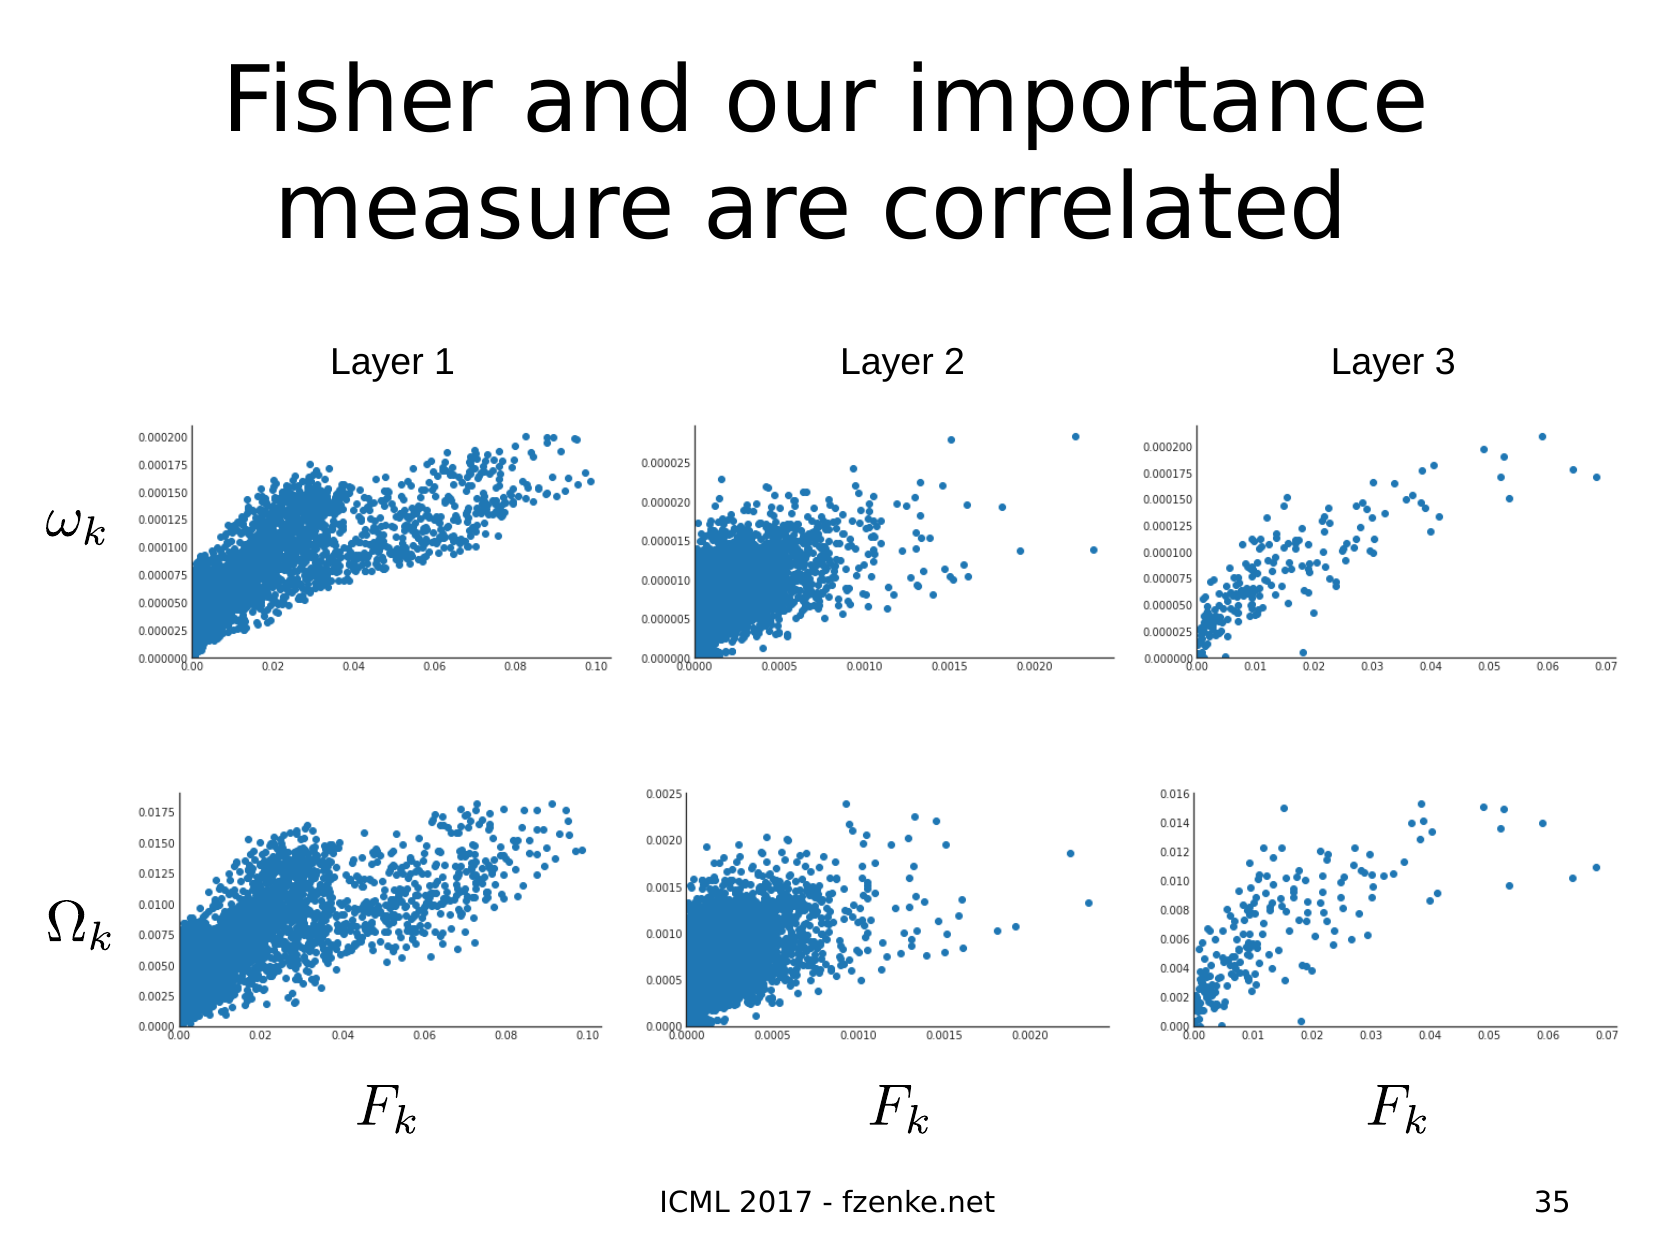

# Fisher and our importance measure are correlated
Layer 1
Layer 2
Layer 3
ICML 2017 - fzenke.net
35